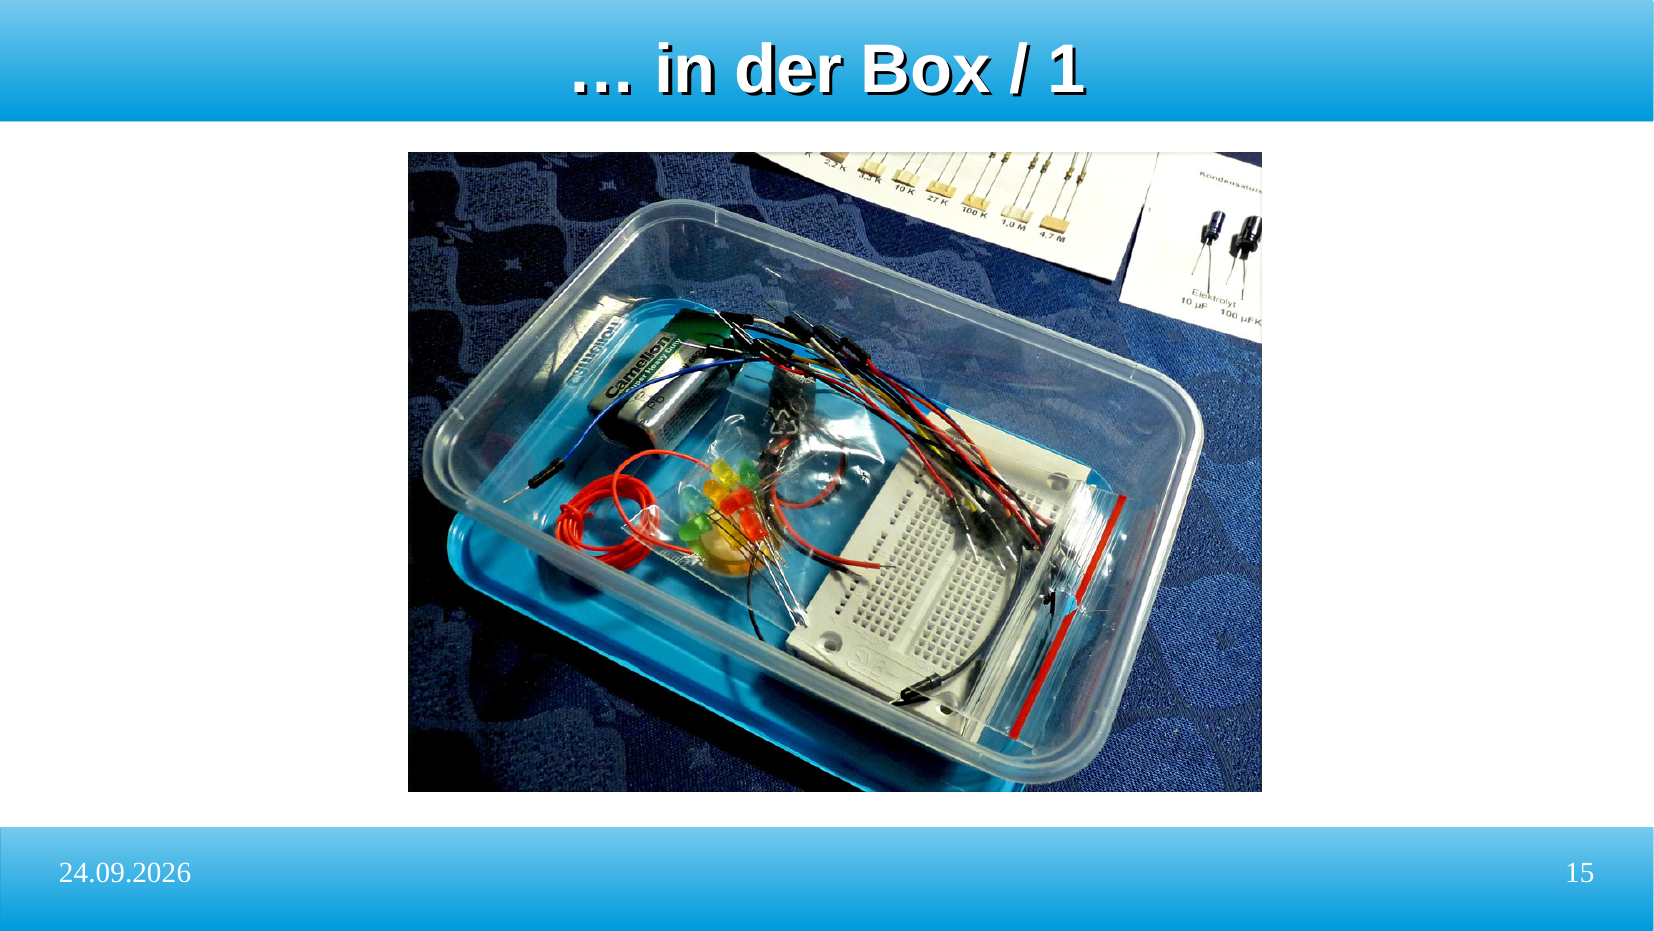

# … in der Box / 1
15